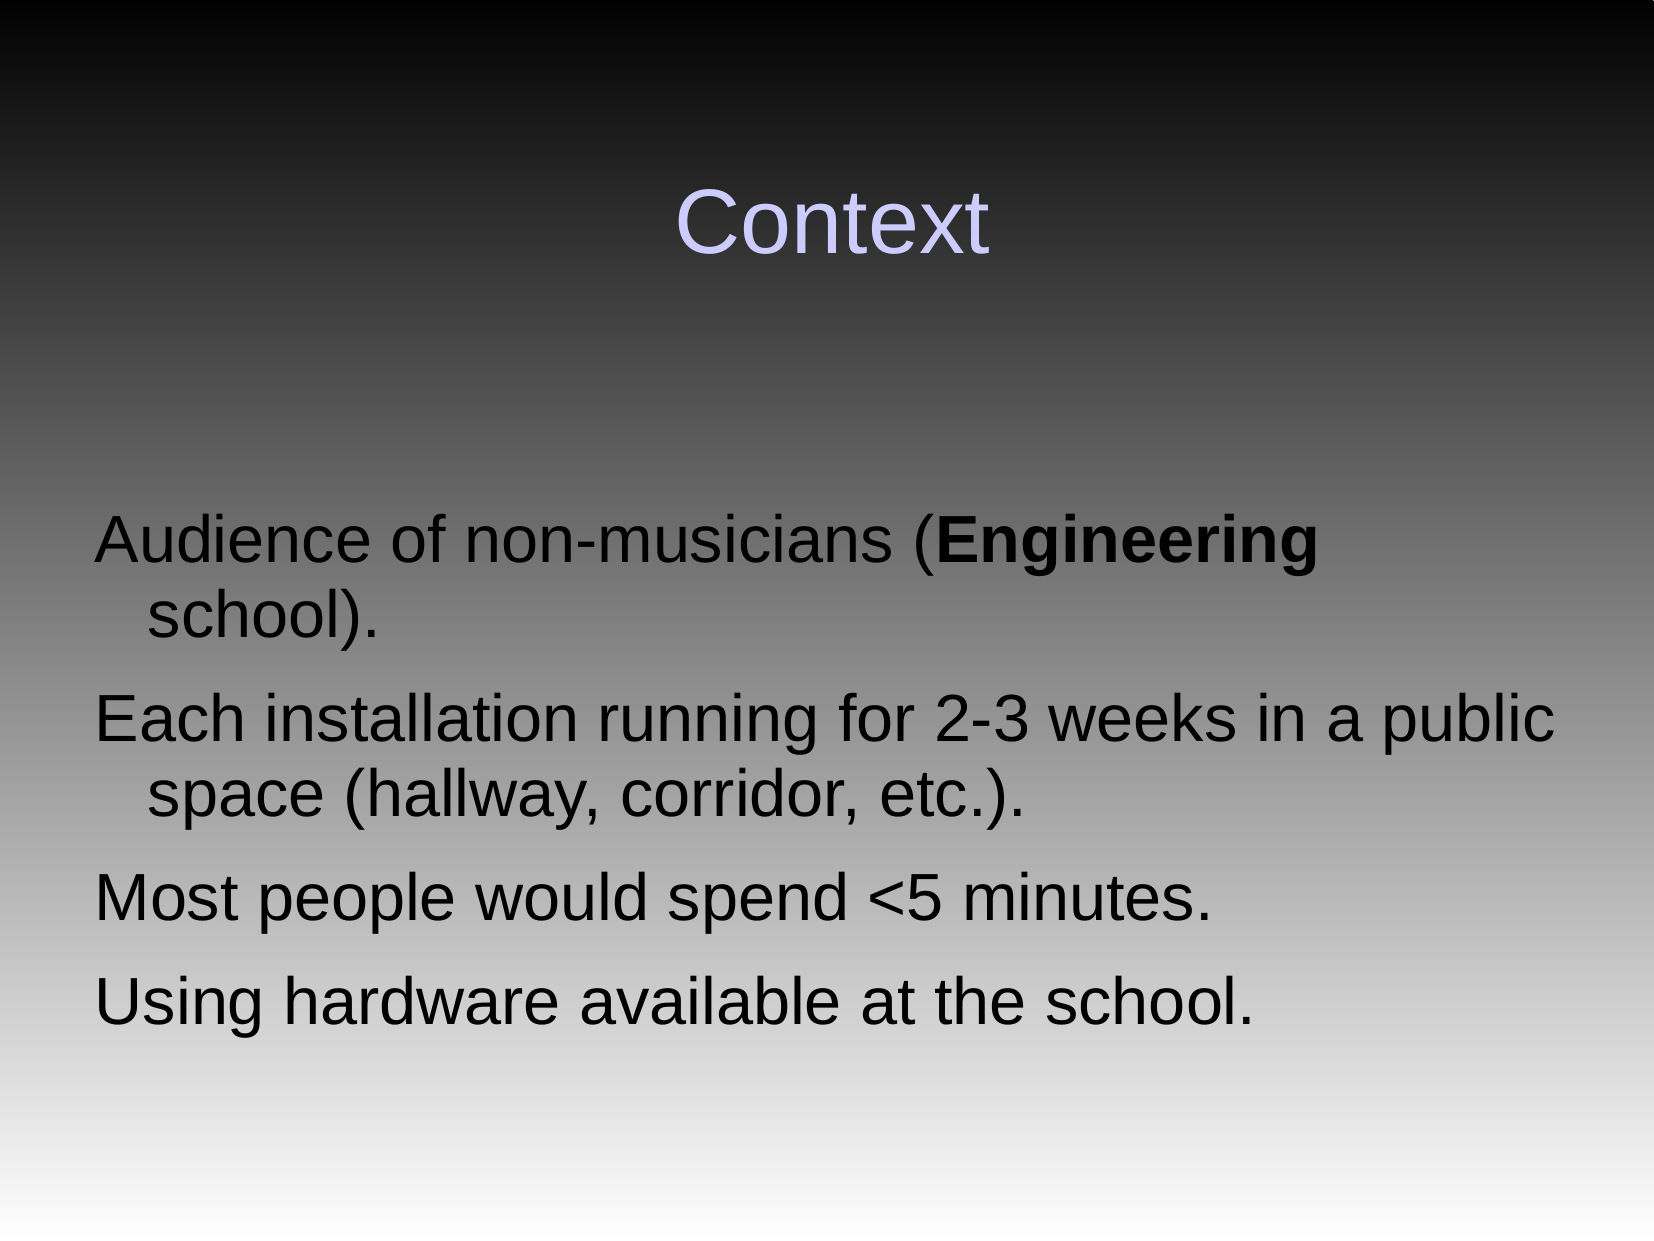

# Context
Audience of non-musicians (Engineering school).
Each installation running for 2-3 weeks in a public space (hallway, corridor, etc.).
Most people would spend <5 minutes.
Using hardware available at the school.